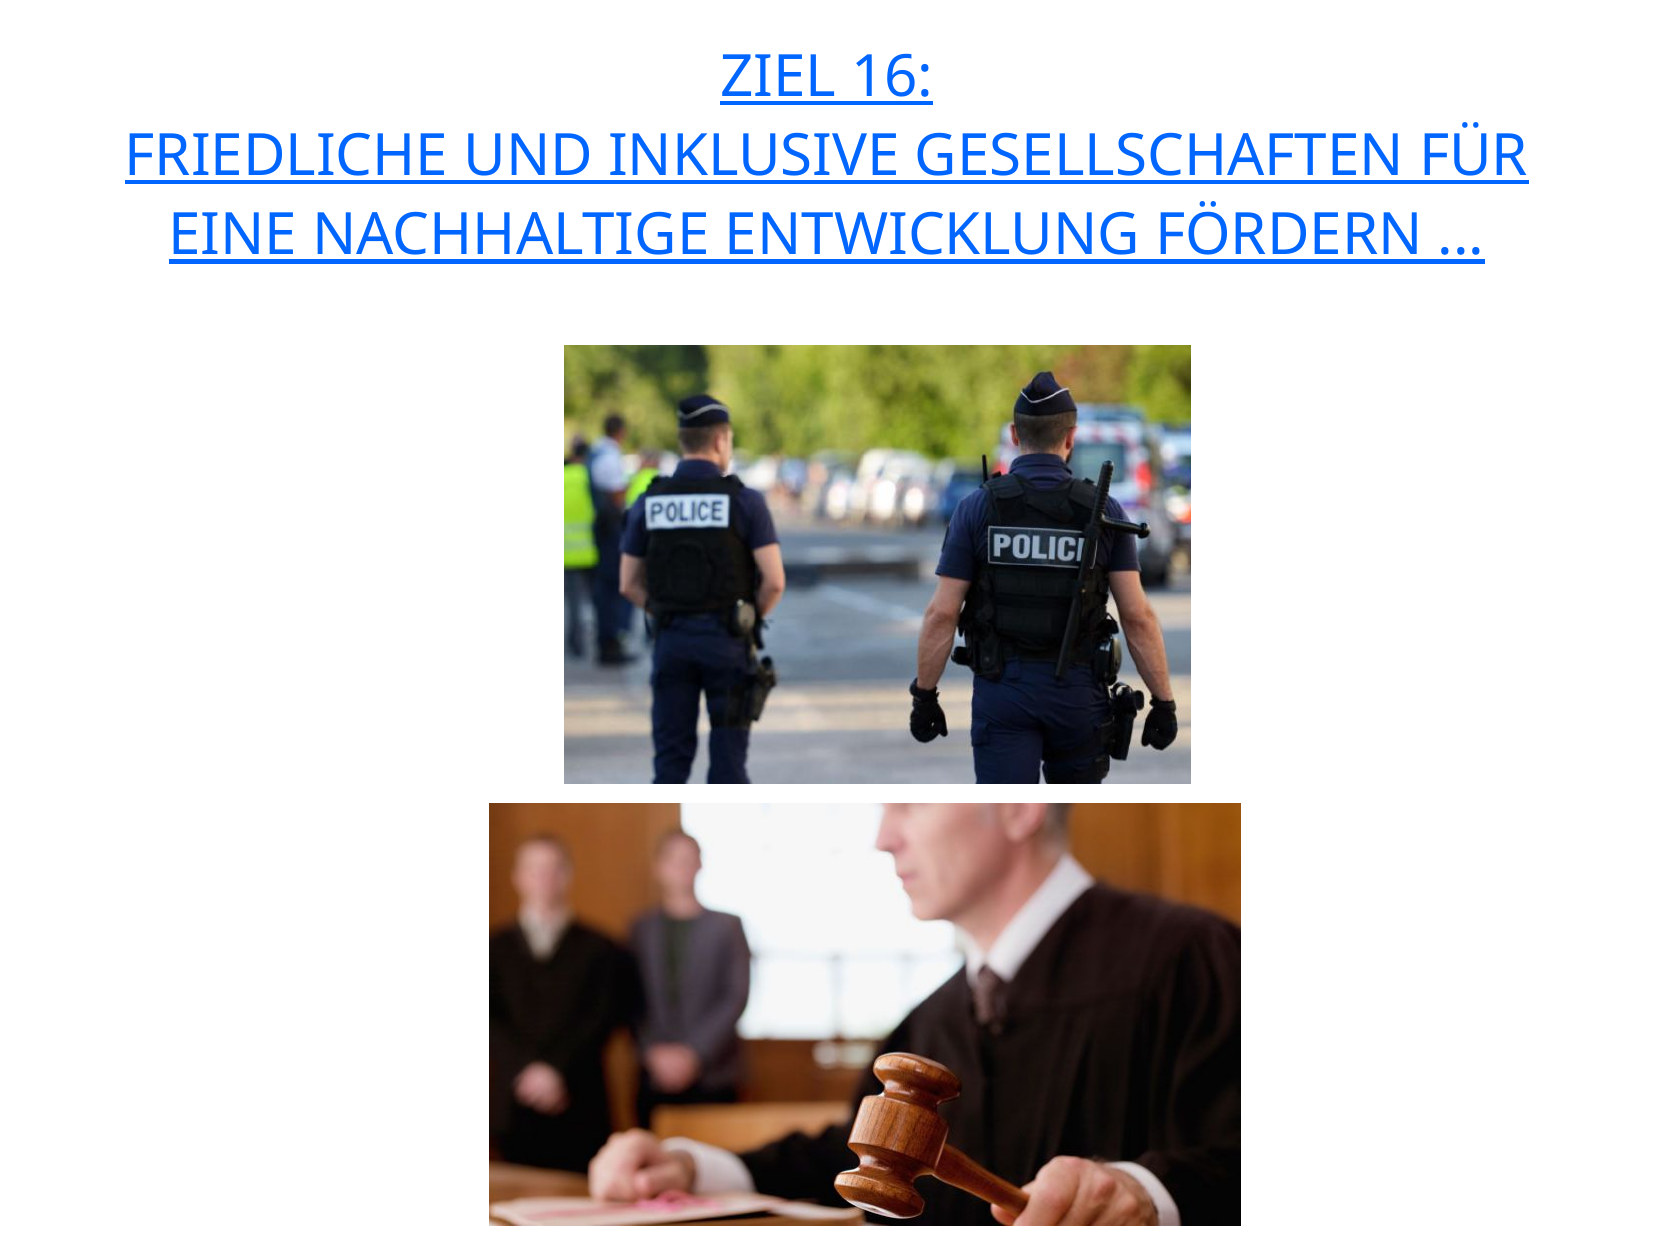

# ZIEL 16: FRIEDLICHE UND INKLUSIVE GESELLSCHAFTEN FÜR EINE NACHHALTIGE ENTWICKLUNG FÖRDERN ...